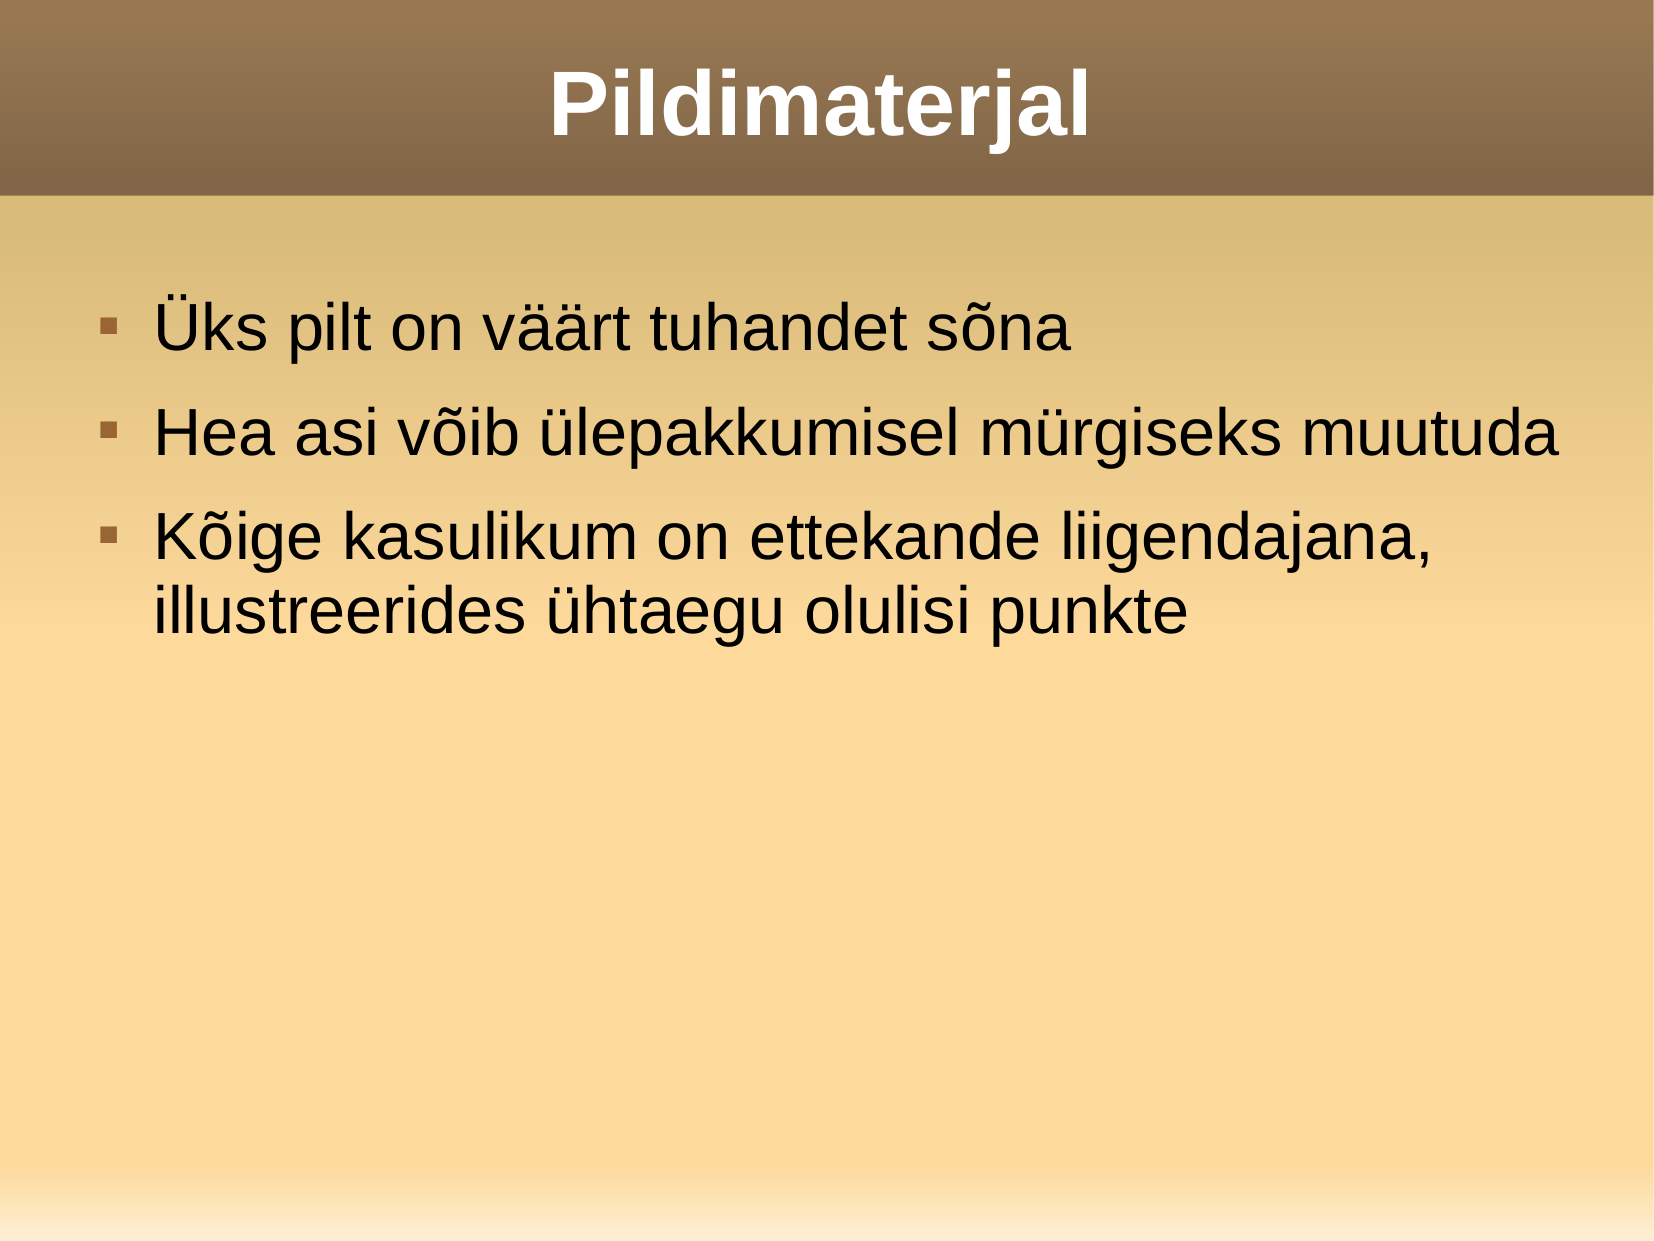

# Pildimaterjal
Üks pilt on väärt tuhandet sõna
Hea asi võib ülepakkumisel mürgiseks muutuda
Kõige kasulikum on ettekande liigendajana, illustreerides ühtaegu olulisi punkte